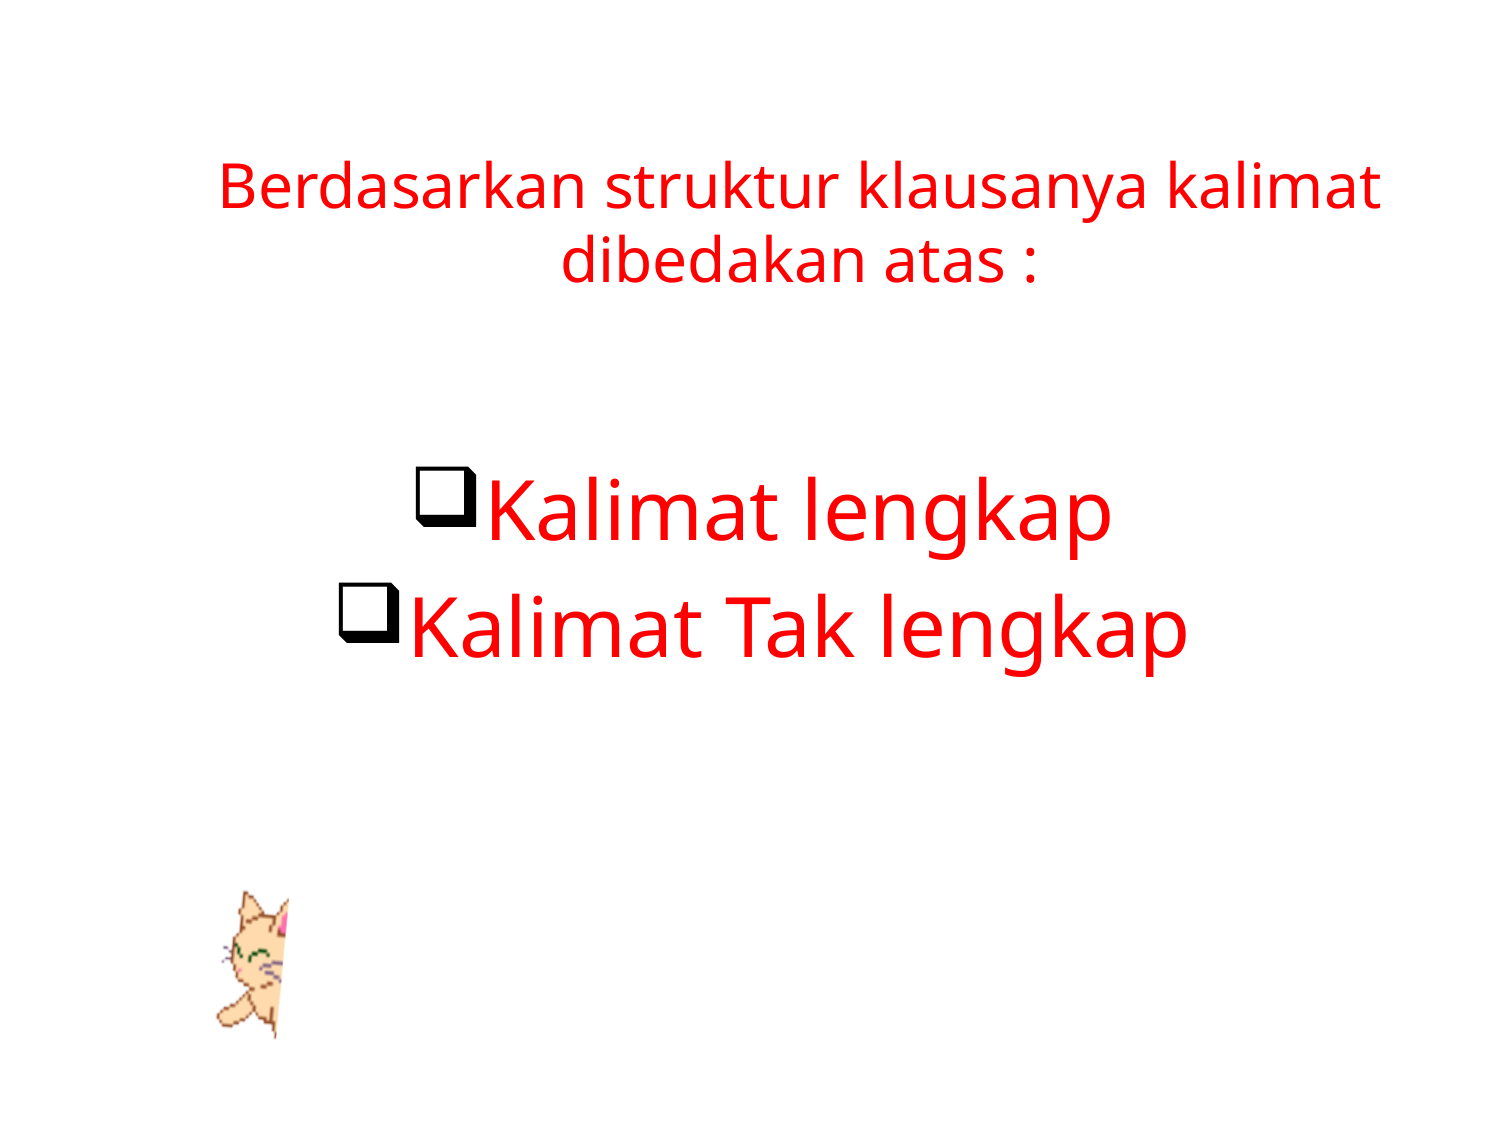

# Berdasarkan struktur klausanya kalimat dibedakan atas :
Kalimat lengkap
Kalimat Tak lengkap